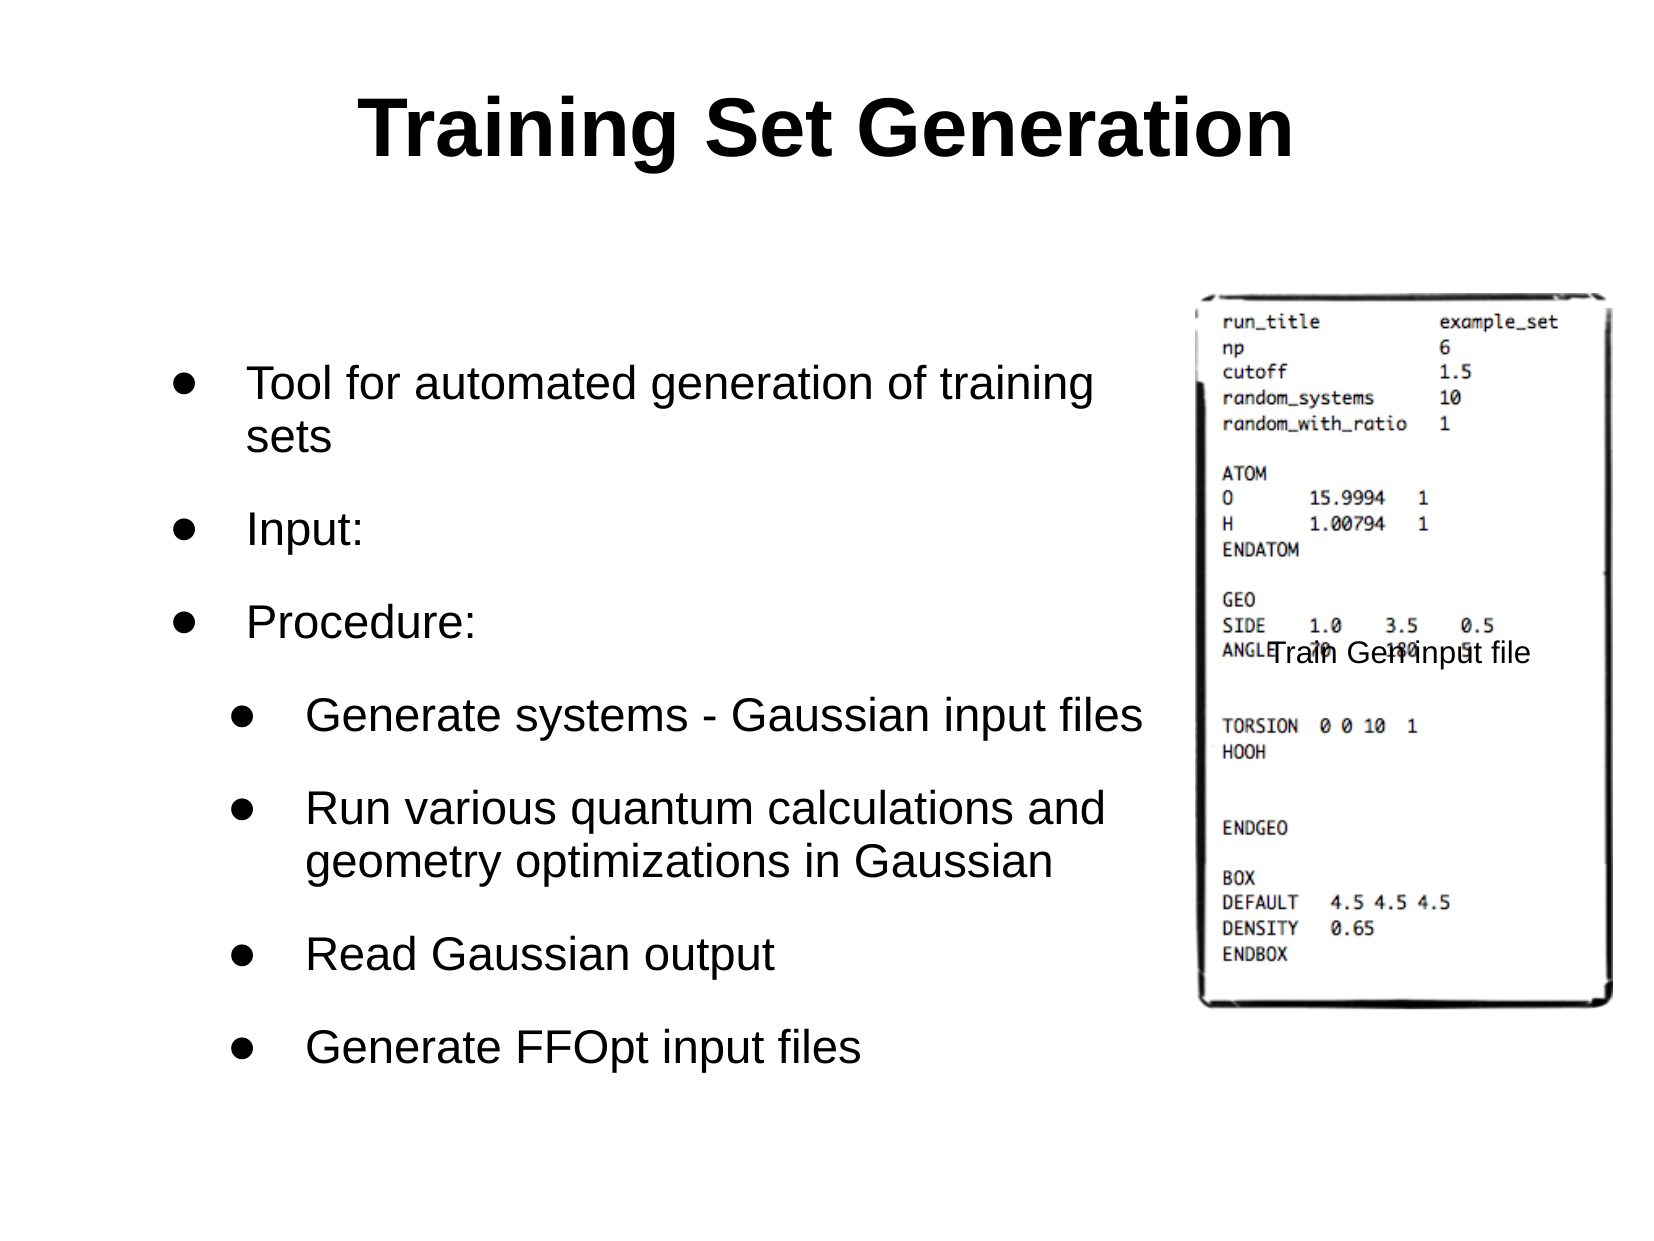

# Training Set Generation
Train Gen input file
Tool for automated generation of training sets
Input:
Procedure:
Generate systems - Gaussian input files
Run various quantum calculations and geometry optimizations in Gaussian
Read Gaussian output
Generate FFOpt input files